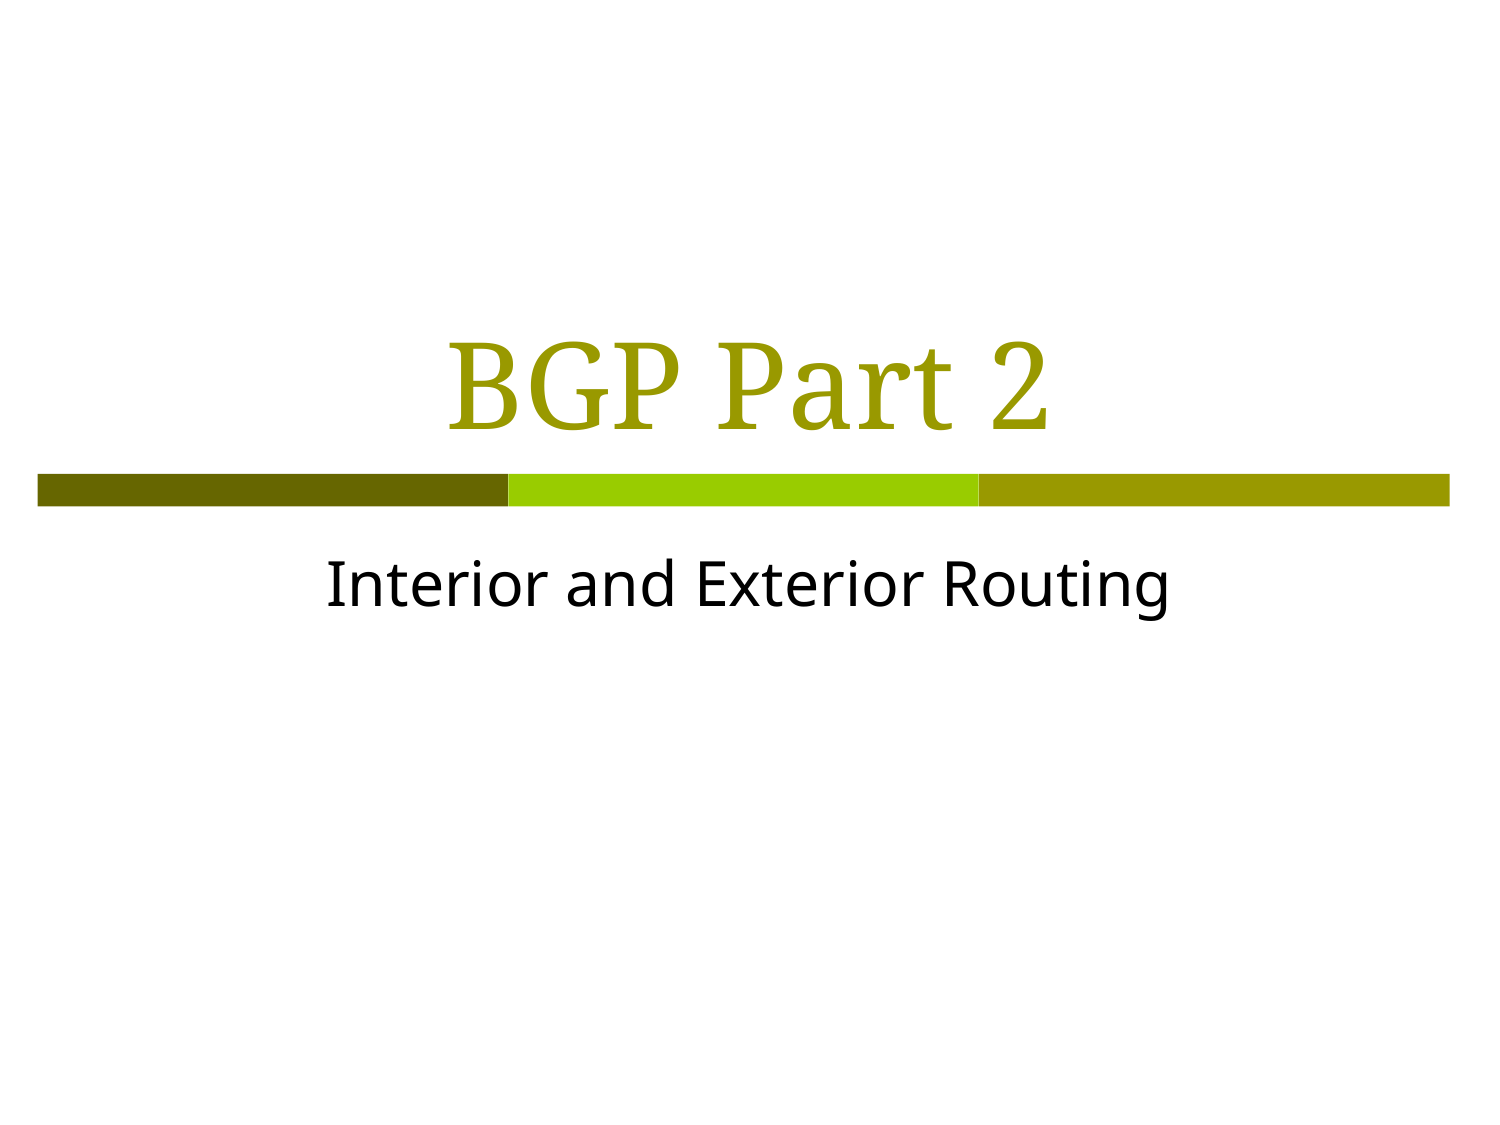

# BGP Part 2
Interior and Exterior Routing